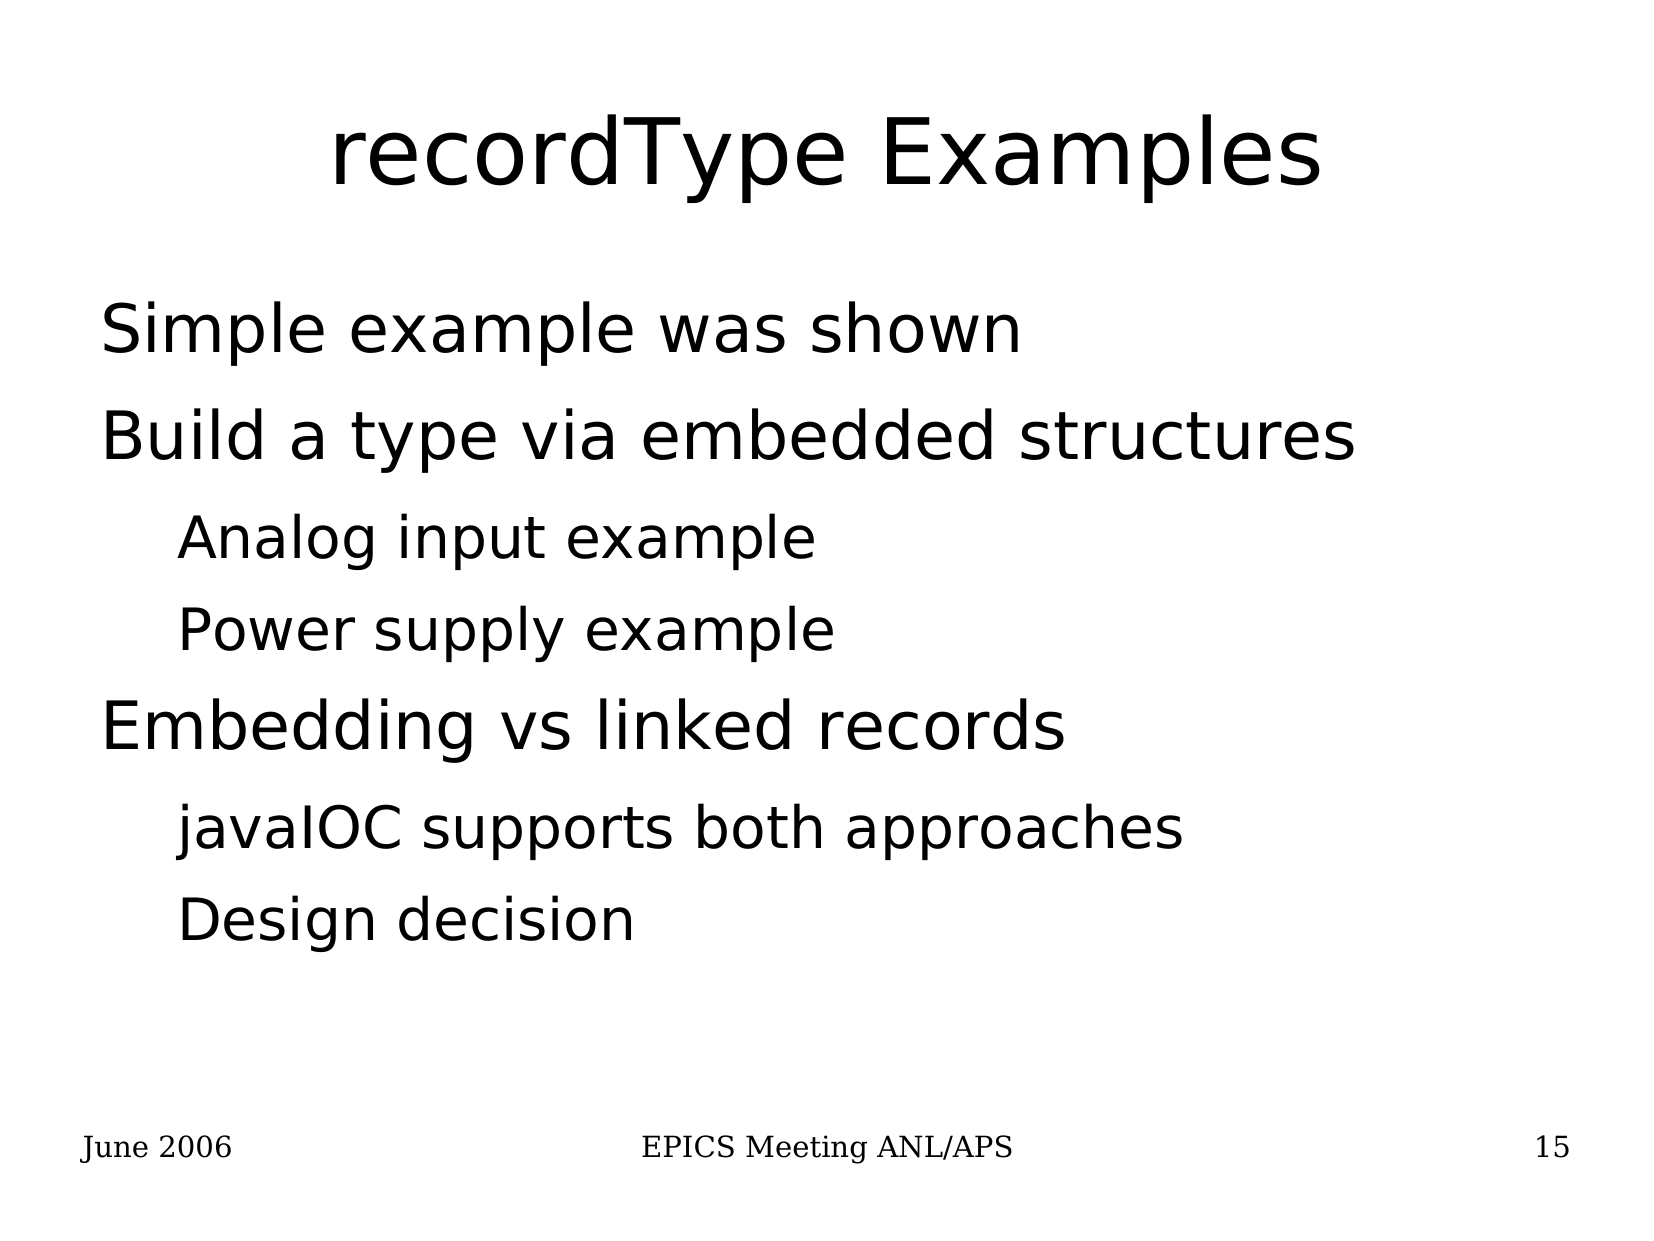

# recordType Examples
Simple example was shown
Build a type via embedded structures
Analog input example
Power supply example
Embedding vs linked records
javaIOC supports both approaches
Design decision
June 2006
EPICS Meeting ANL/APS
15